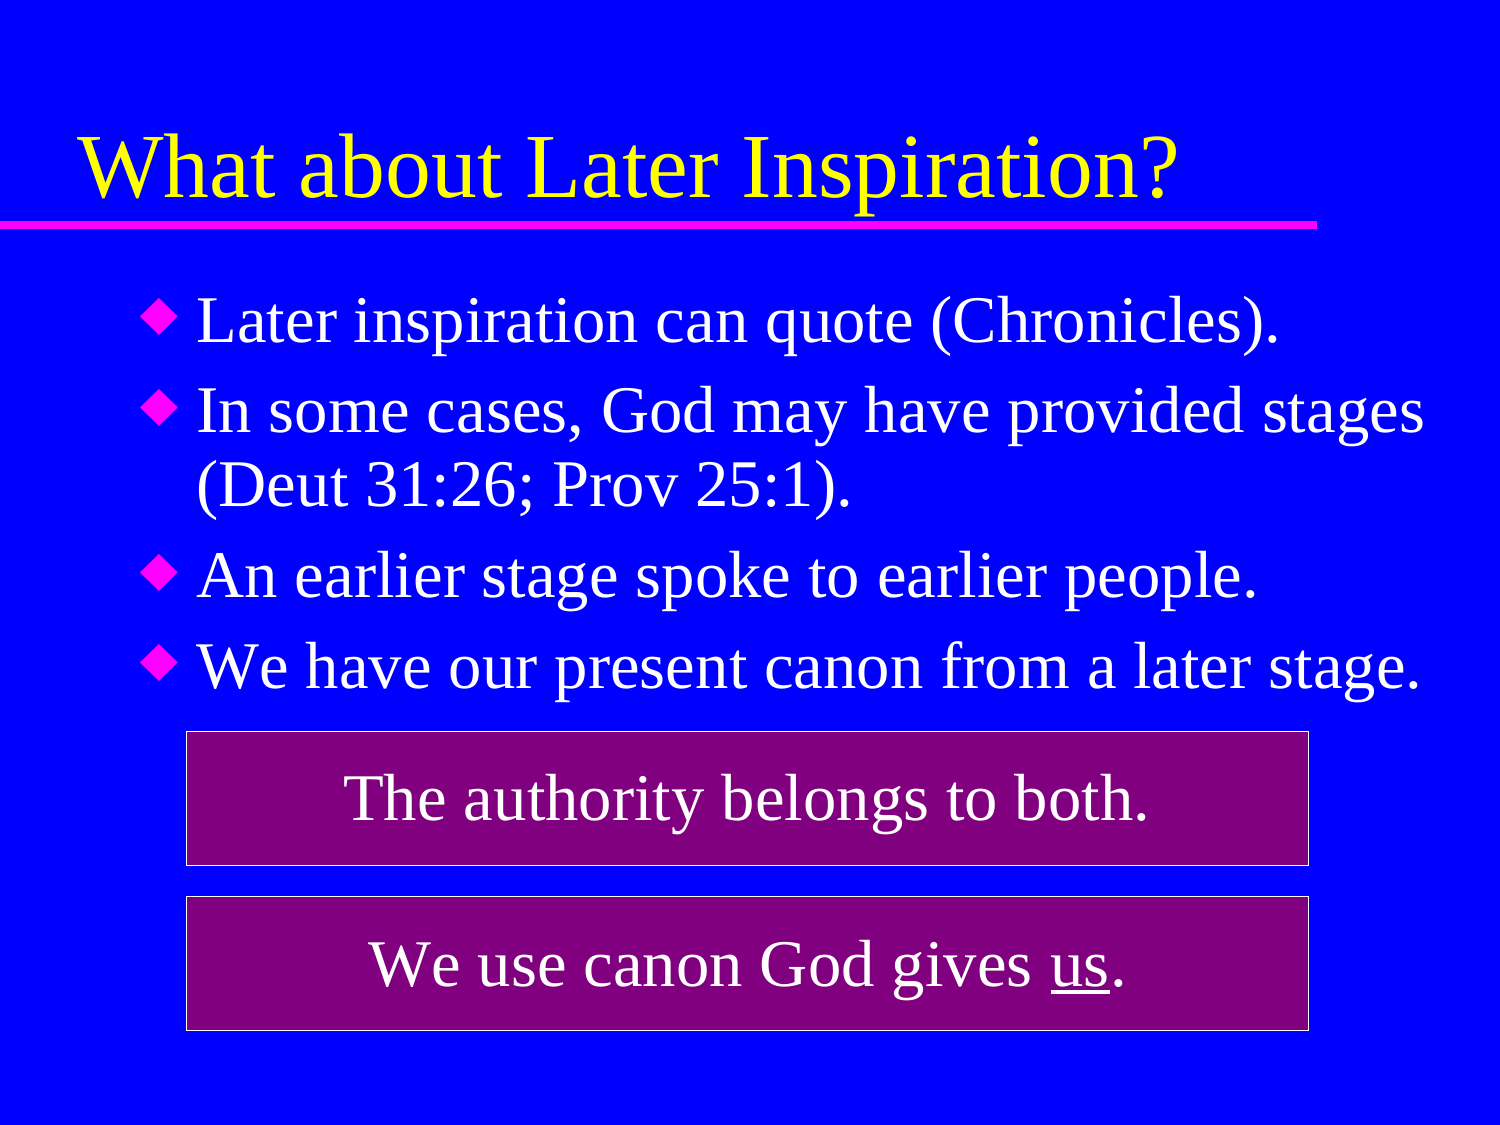

# What about Later Inspiration?
Later inspiration can quote (Chronicles).
In some cases, God may have provided stages (Deut 31:26; Prov 25:1).
An earlier stage spoke to earlier people.
We have our present canon from a later stage.
The authority belongs to both.
We use canon God gives us.